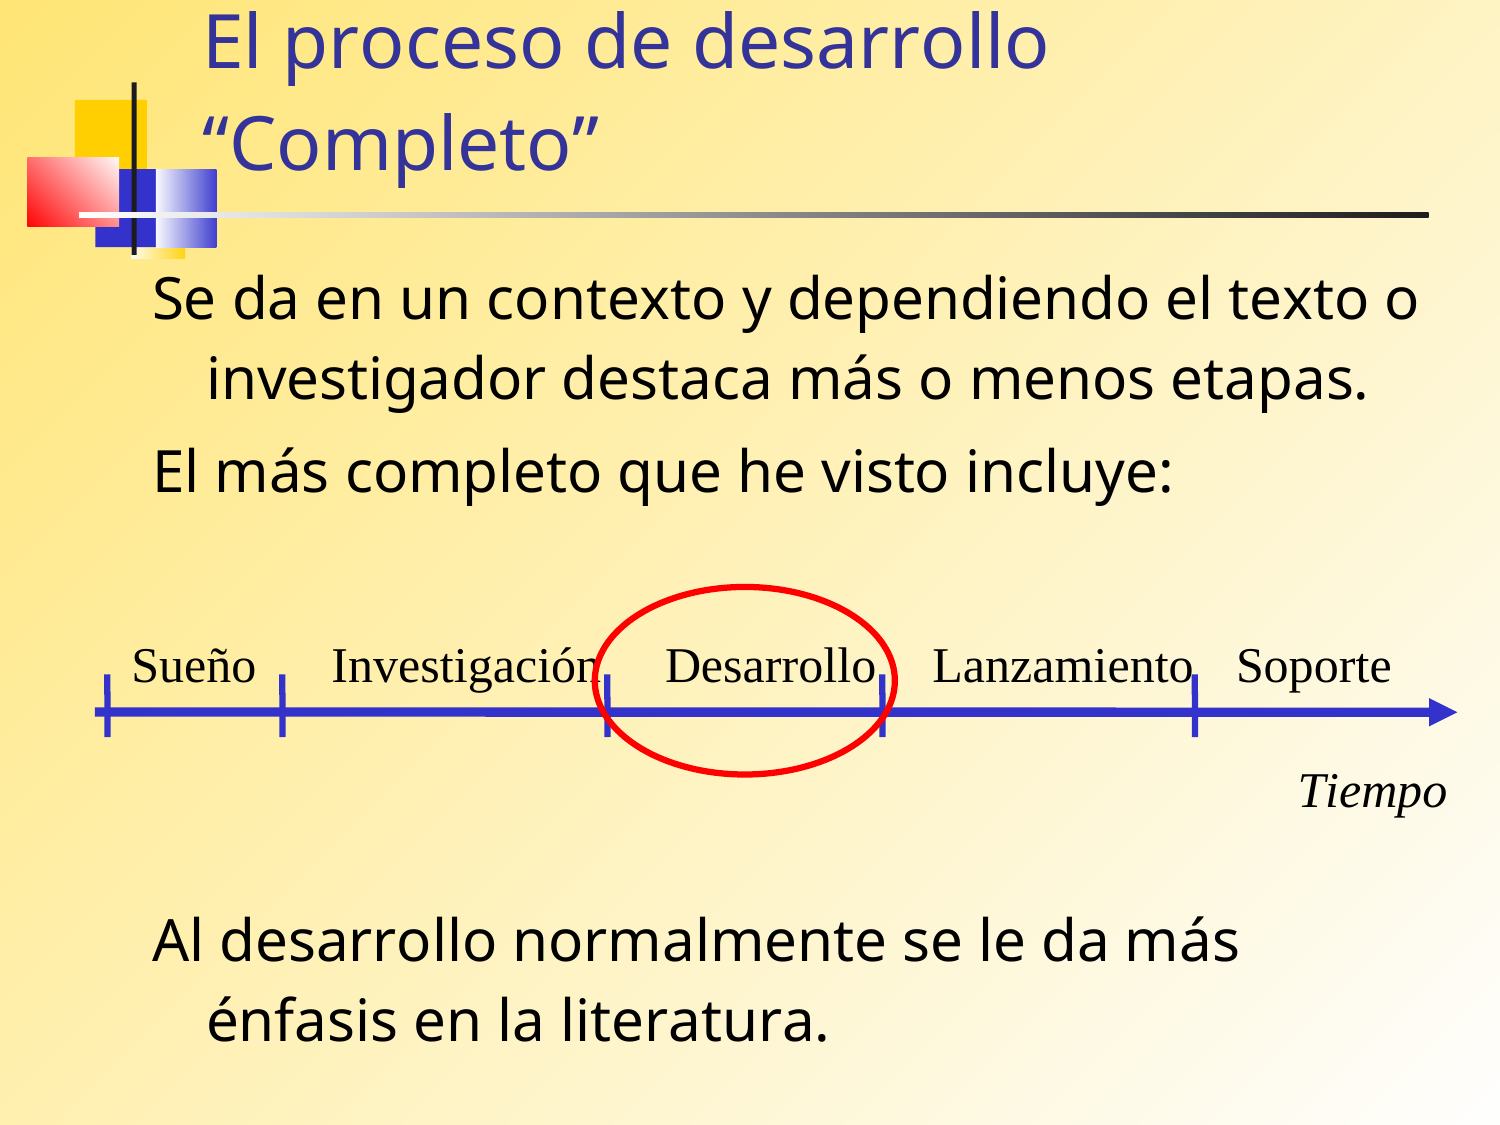

# El proceso de desarrollo “Completo”
Se da en un contexto y dependiendo el texto o investigador destaca más o menos etapas.
El más completo que he visto incluye:
Al desarrollo normalmente se le da más énfasis en la literatura.
Sueño
Investigación
Desarrollo
Lanzamiento
Soporte
Tiempo